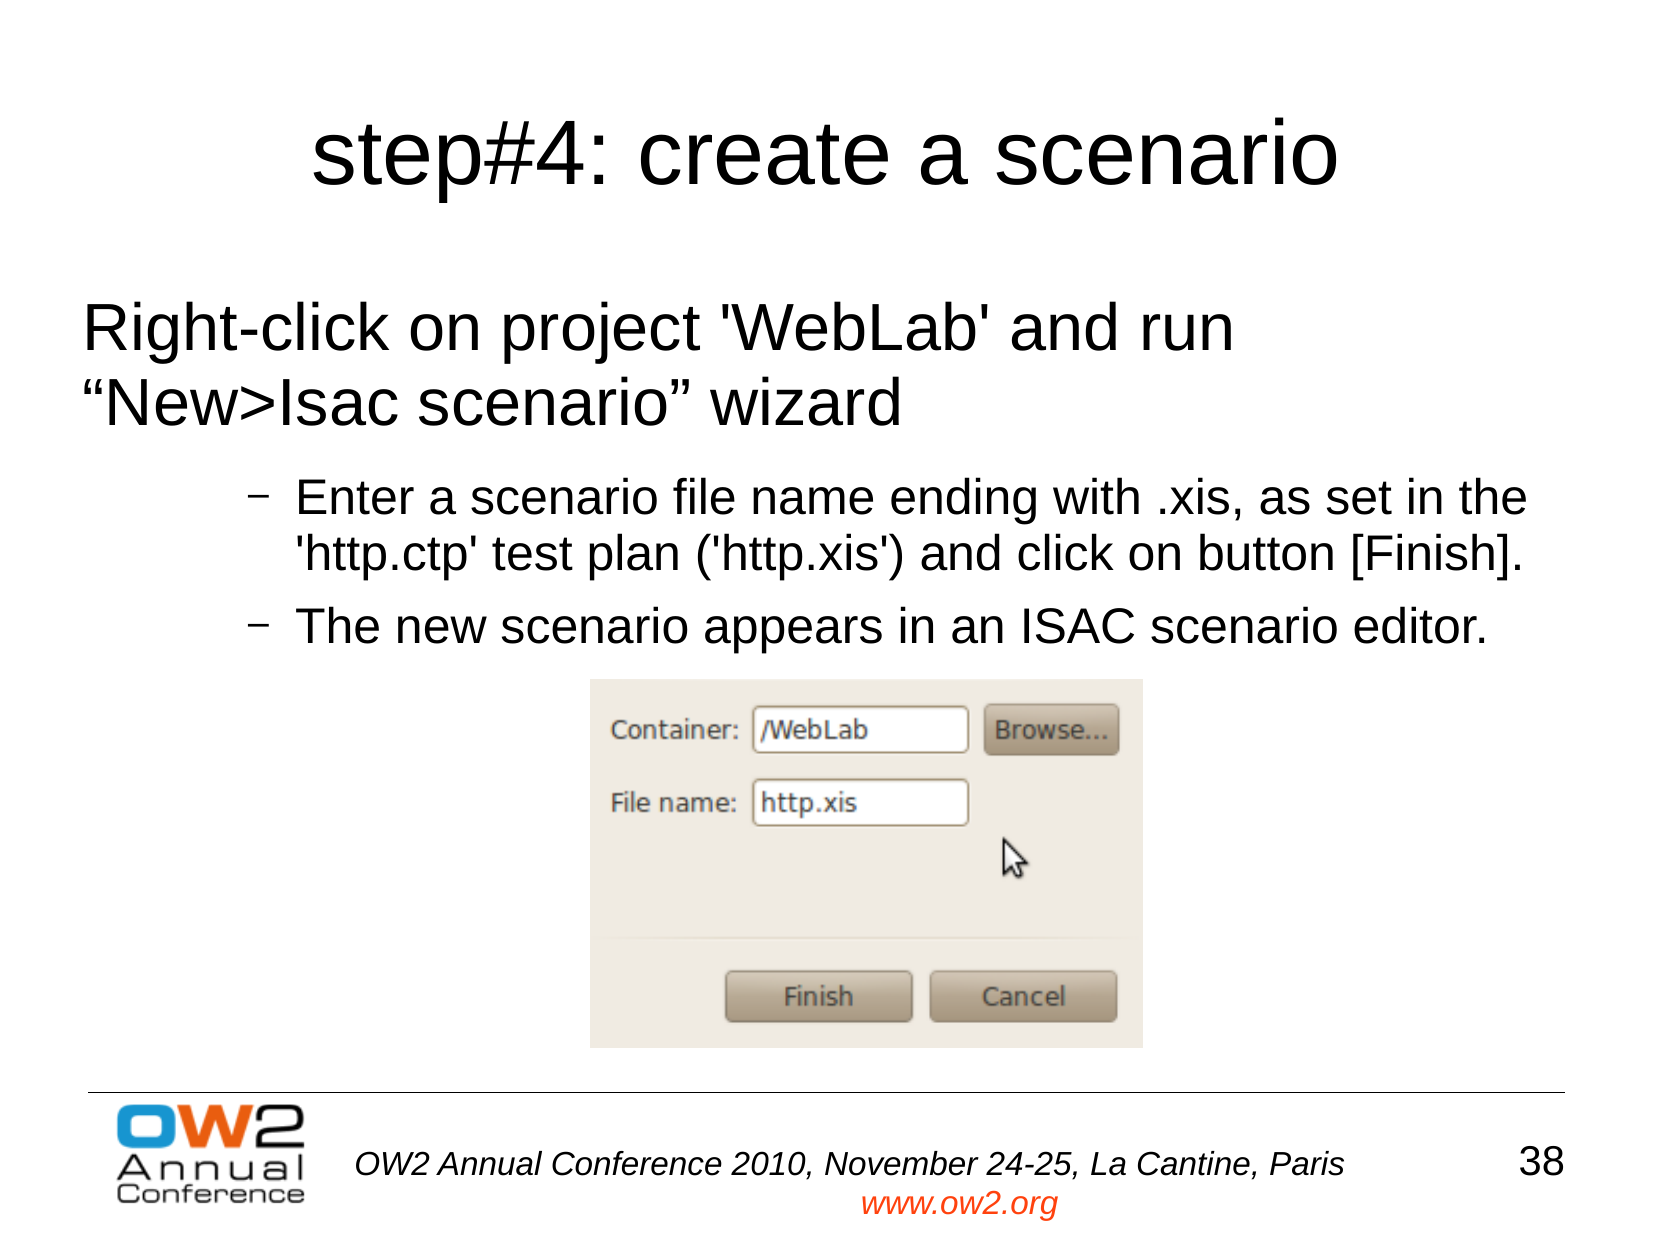

# step#4: create a scenario
Right-click on project 'WebLab' and run “New>Isac scenario” wizard
Enter a scenario file name ending with .xis, as set in the 'http.ctp' test plan ('http.xis') and click on button [Finish].
The new scenario appears in an ISAC scenario editor.